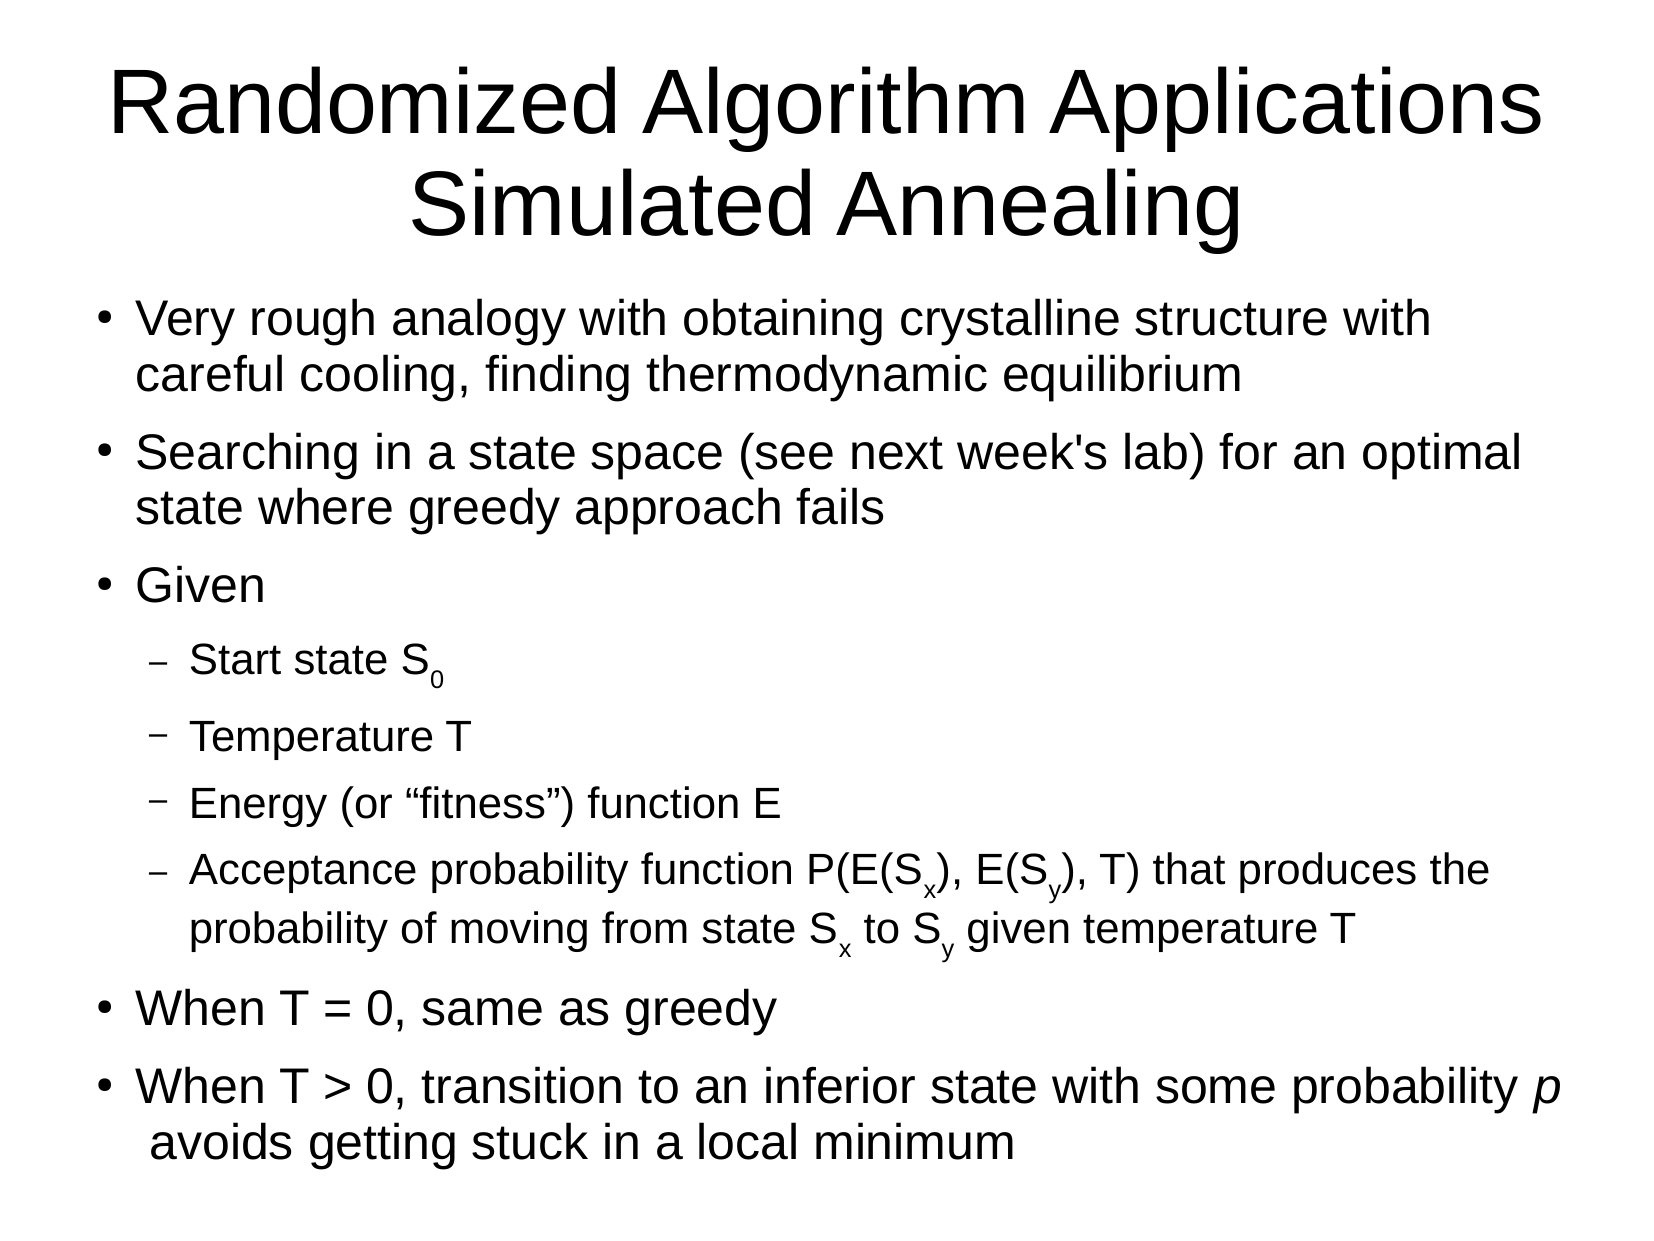

# Randomized Algorithm Applications Simulated Annealing
Very rough analogy with obtaining crystalline structure with careful cooling, finding thermodynamic equilibrium
Searching in a state space (see next week's lab) for an optimal state where greedy approach fails
Given
Start state S0
Temperature T
Energy (or “fitness”) function E
Acceptance probability function P(E(Sx), E(Sy), T) that produces the probability of moving from state Sx to Sy given temperature T
When T = 0, same as greedy
When T > 0, transition to an inferior state with some probability p avoids getting stuck in a local minimum